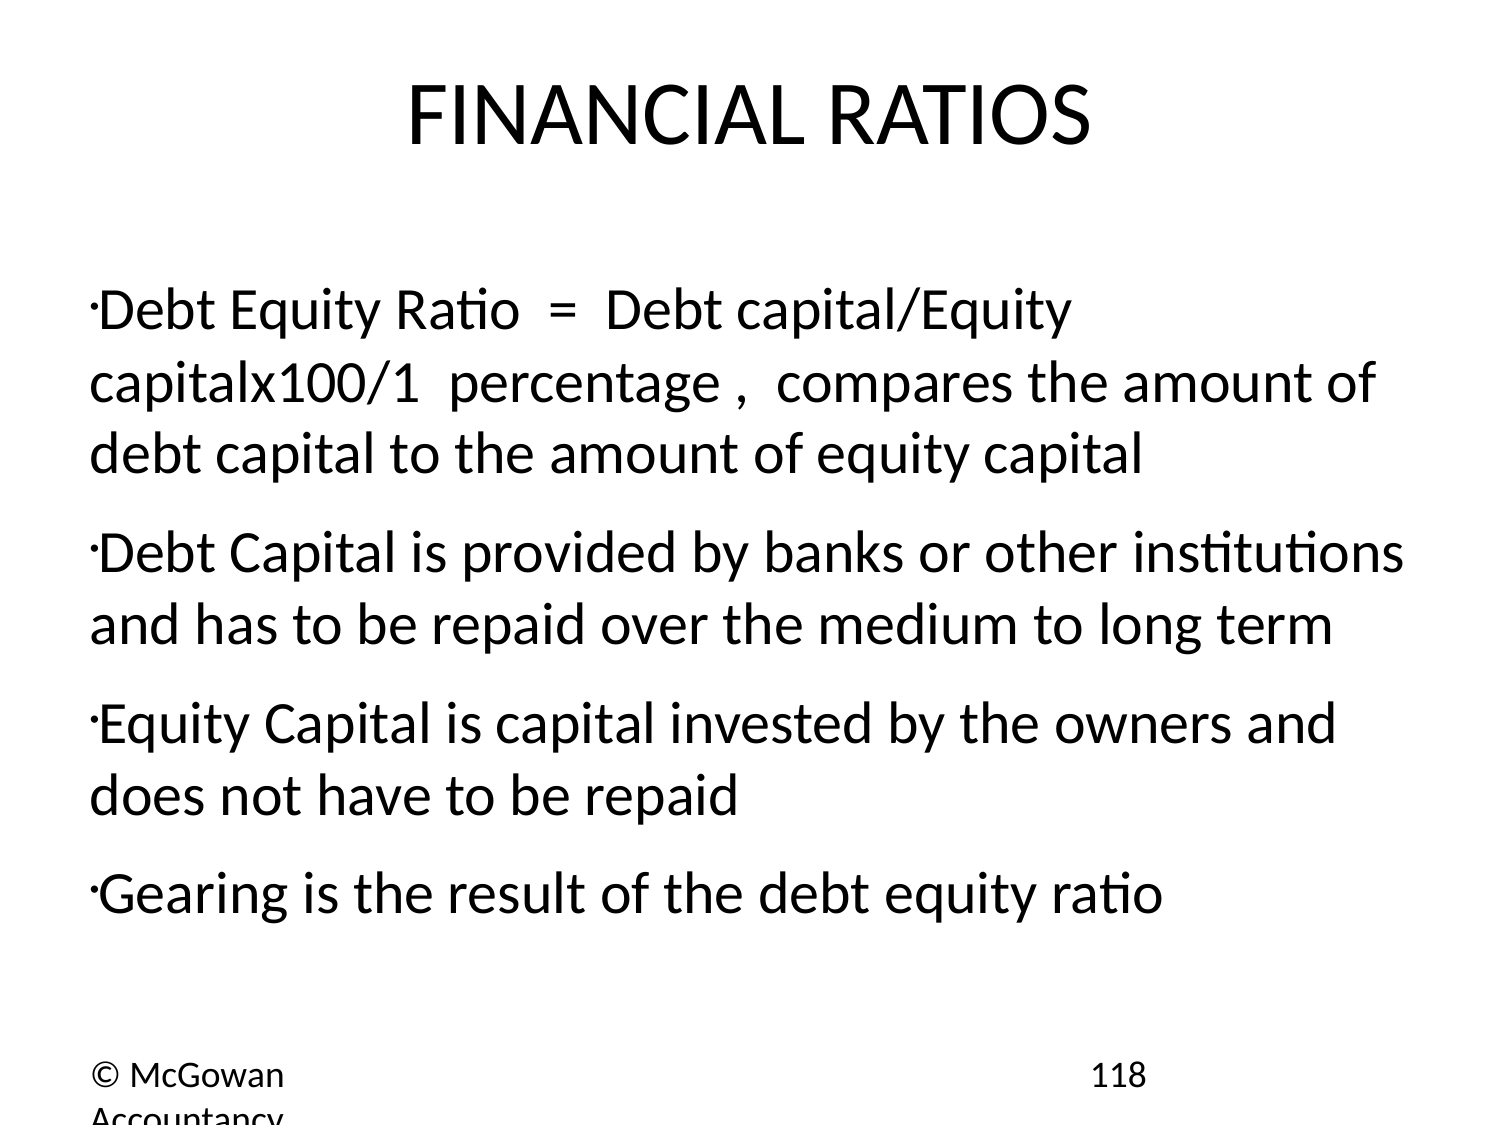

# FINANCIAL RATIOS
Debt Equity Ratio = Debt capital/Equity capitalx100/1 percentage , compares the amount of debt capital to the amount of equity capital
Debt Capital is provided by banks or other institutions and has to be repaid over the medium to long term
Equity Capital is capital invested by the owners and does not have to be repaid
Gearing is the result of the debt equity ratio
© McGowan Accountancy Services
118